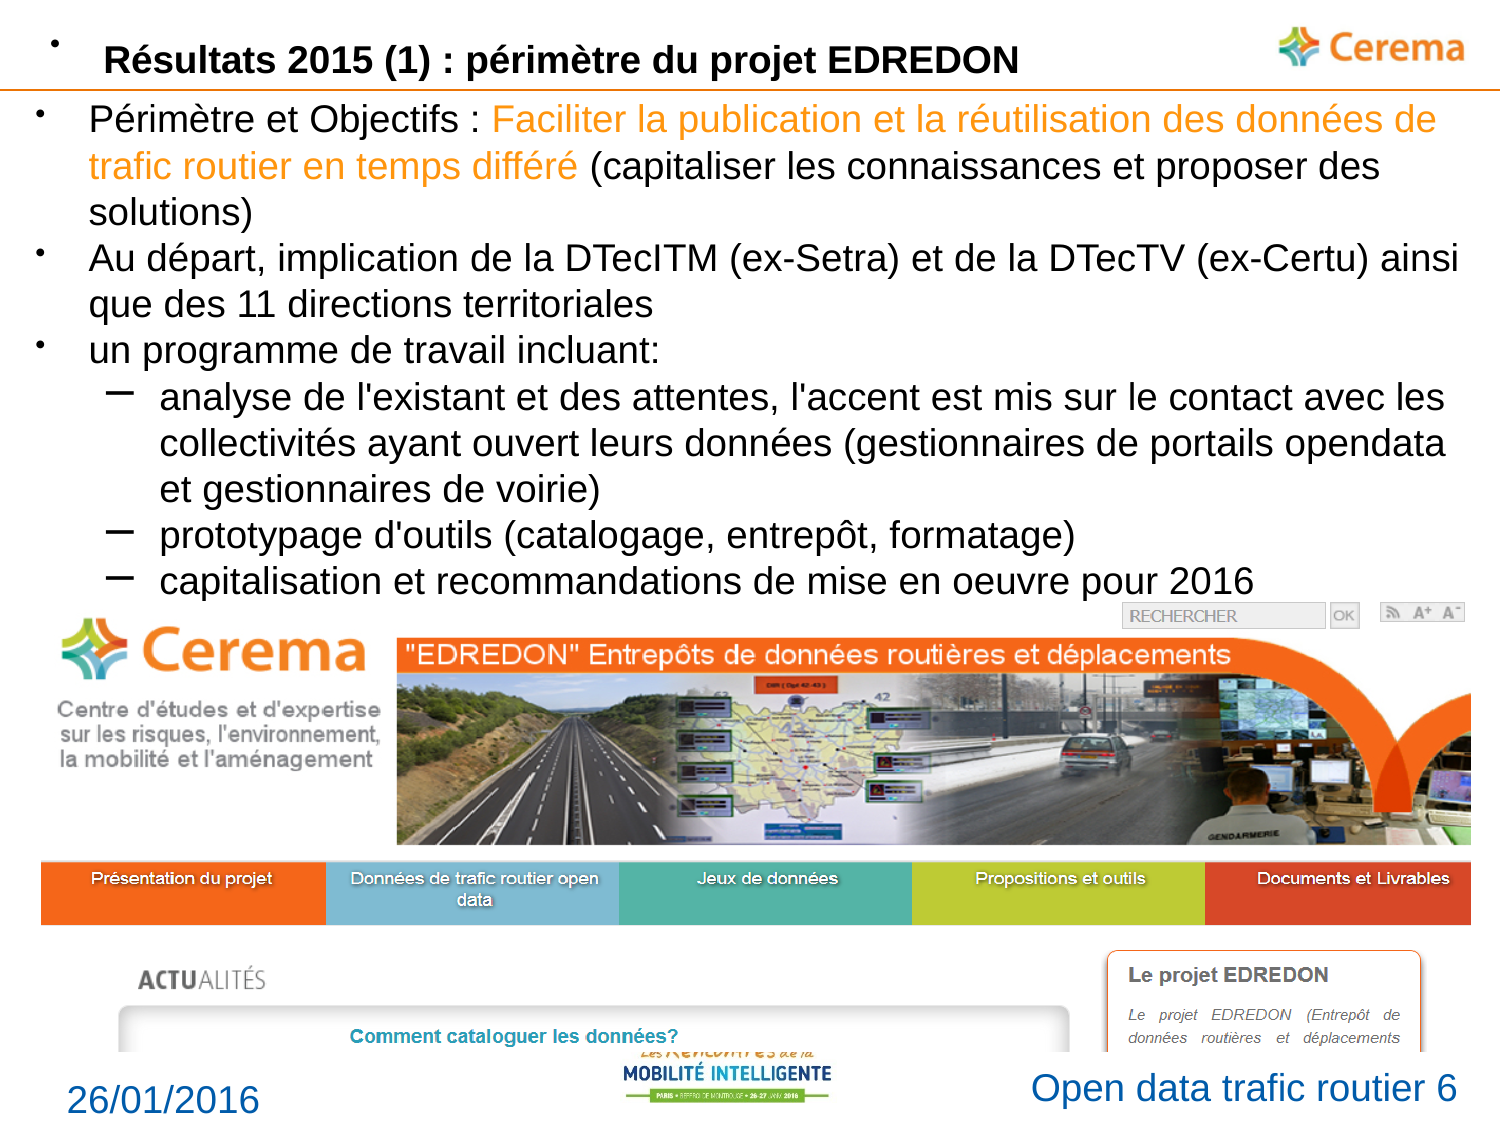

# Résultats 2015 (1) : périmètre du projet EDREDON
Périmètre et Objectifs : Faciliter la publication et la réutilisation des données de trafic routier en temps différé (capitaliser les connaissances et proposer des solutions)
Au départ, implication de la DTecITM (ex-Setra) et de la DTecTV (ex-Certu) ainsi que des 11 directions territoriales
un programme de travail incluant:
analyse de l'existant et des attentes, l'accent est mis sur le contact avec les collectivités ayant ouvert leurs données (gestionnaires de portails opendata et gestionnaires de voirie)
prototypage d'outils (catalogage, entrepôt, formatage)
capitalisation et recommandations de mise en oeuvre pour 2016
Open data trafic routier
26/01/2016